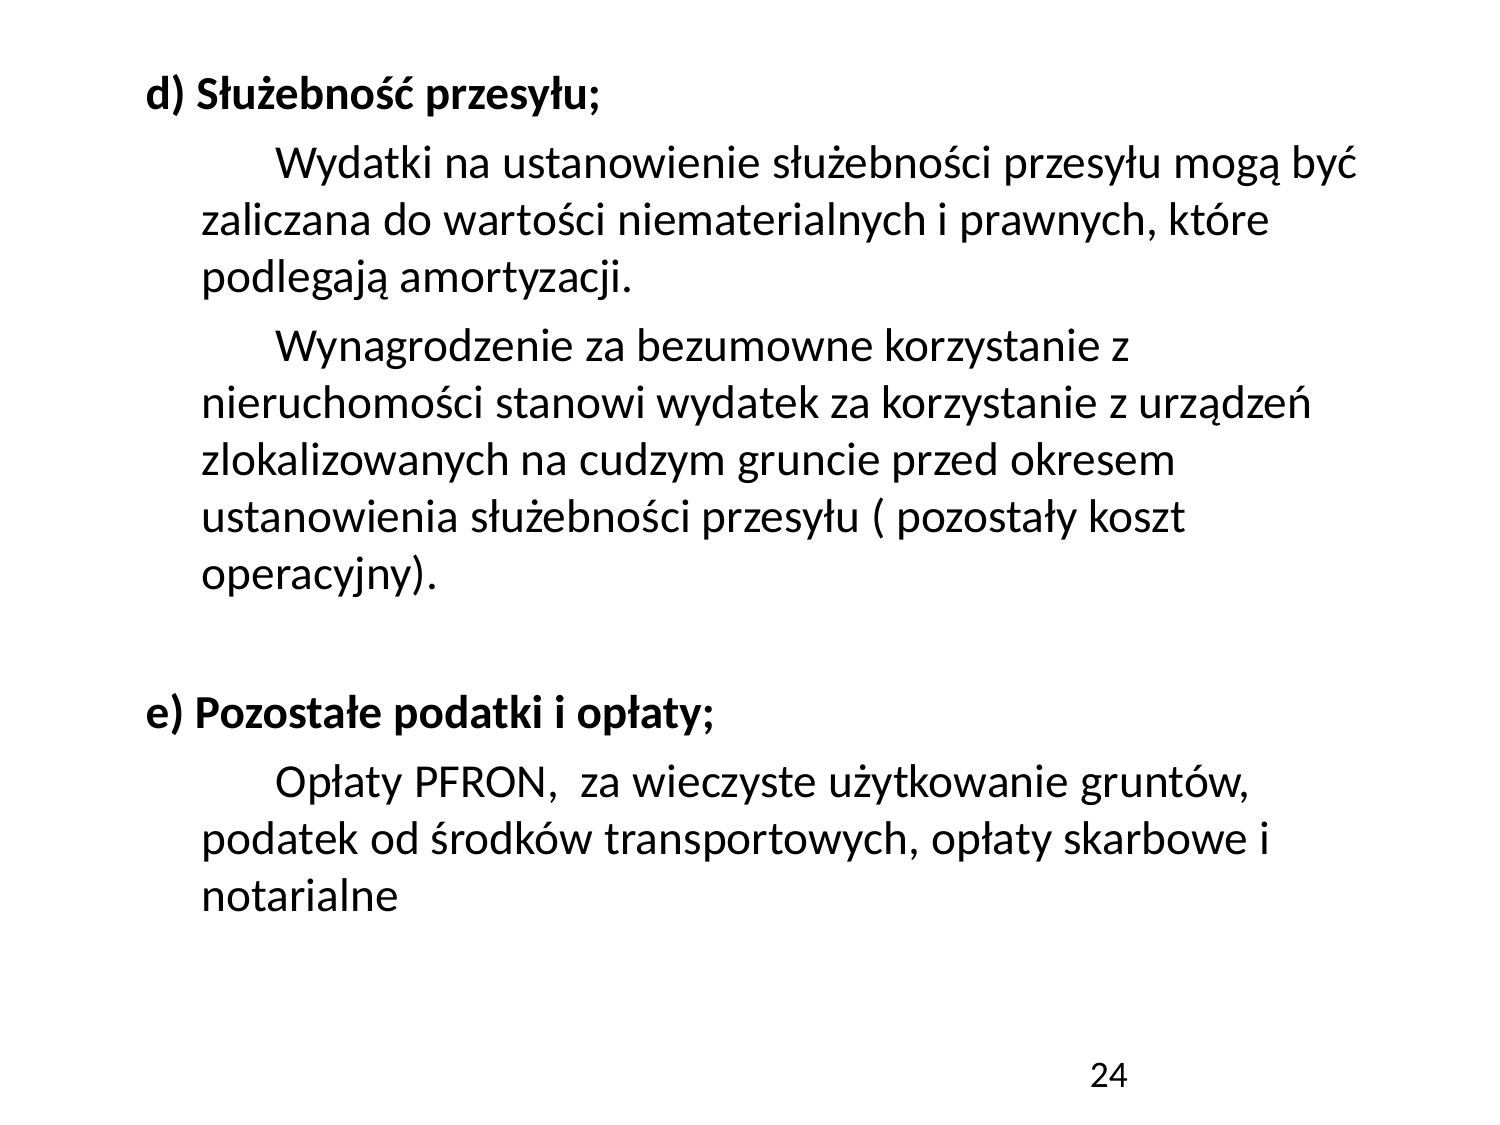

#
d) Służebność przesyłu;
	Wydatki na ustanowienie służebności przesyłu mogą być zaliczana do wartości niematerialnych i prawnych, które podlegają amortyzacji.
	Wynagrodzenie za bezumowne korzystanie z nieruchomości stanowi wydatek za korzystanie z urządzeń zlokalizowanych na cudzym gruncie przed okresem ustanowienia służebności przesyłu ( pozostały koszt operacyjny).
e) Pozostałe podatki i opłaty;
	Opłaty PFRON, za wieczyste użytkowanie gruntów, podatek od środków transportowych, opłaty skarbowe i notarialne